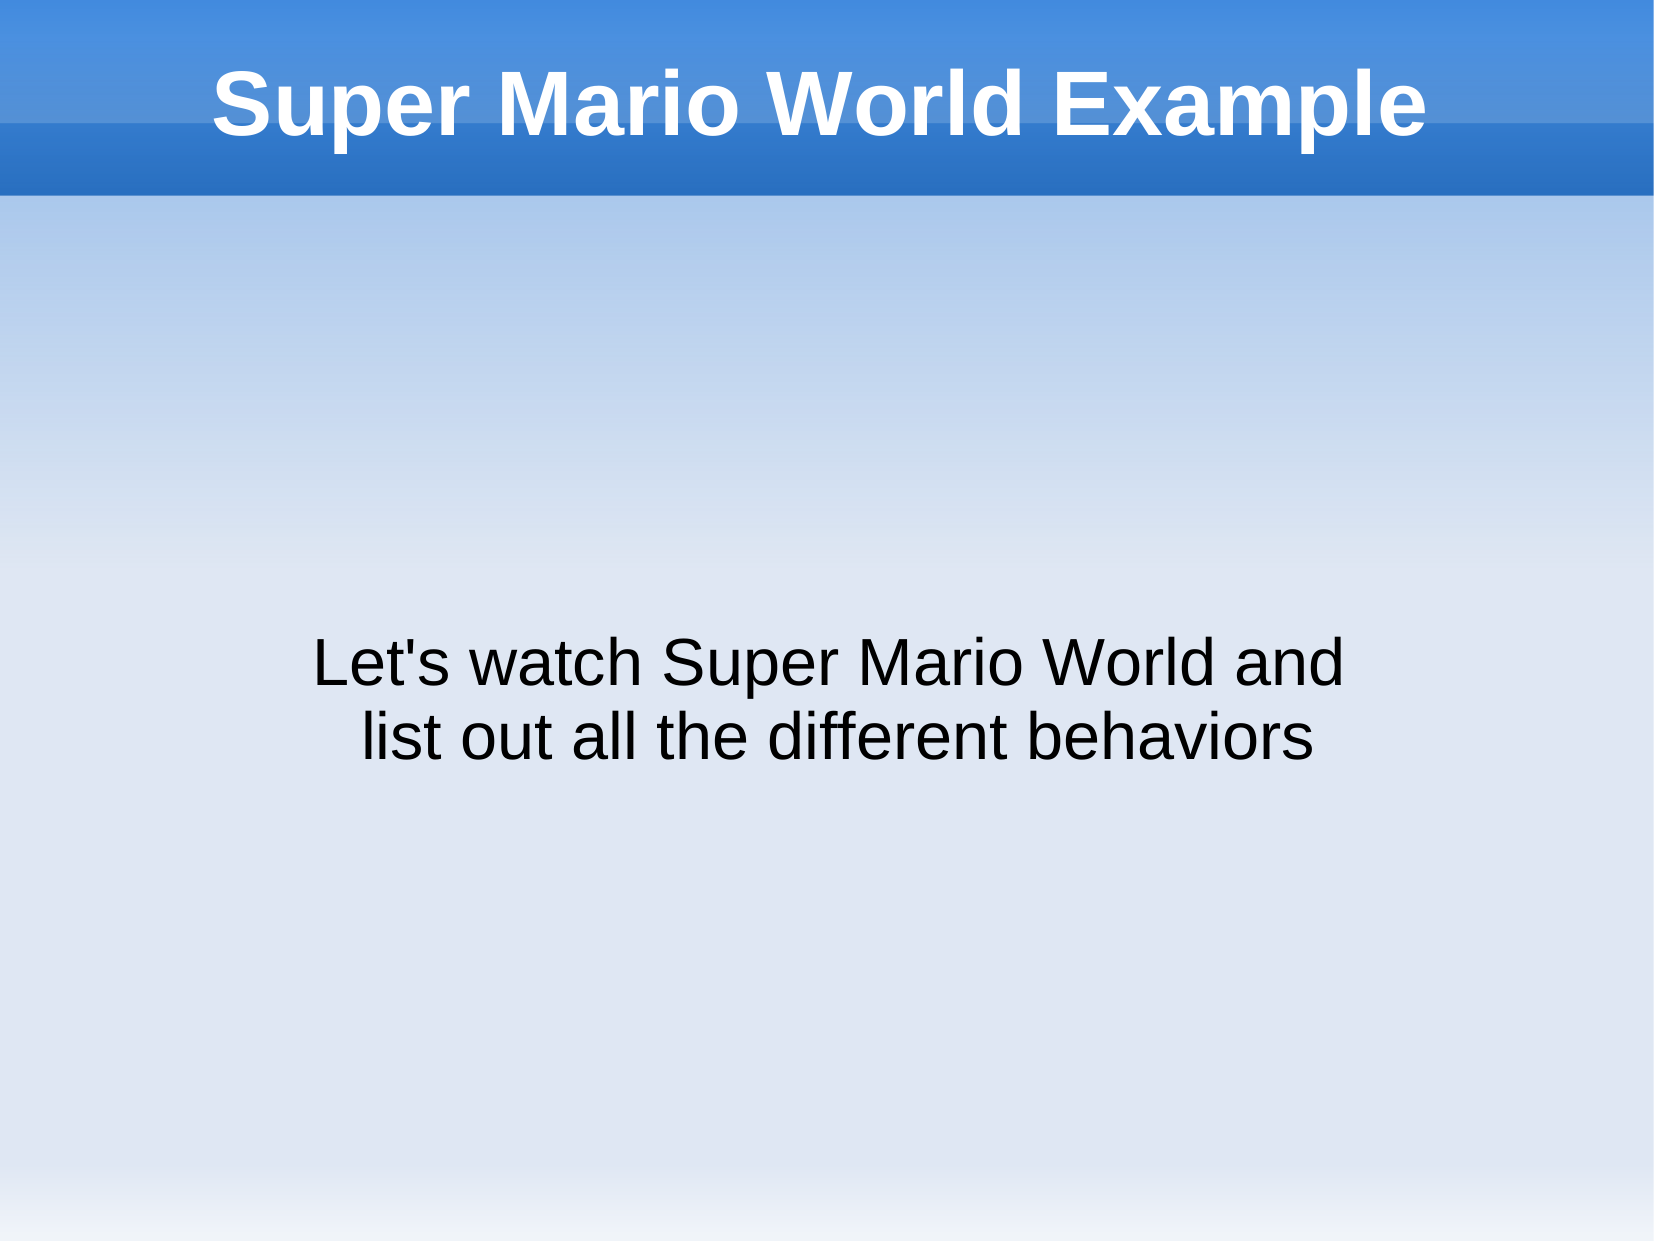

# Super Mario World Example
Let's watch Super Mario World and
list out all the different behaviors